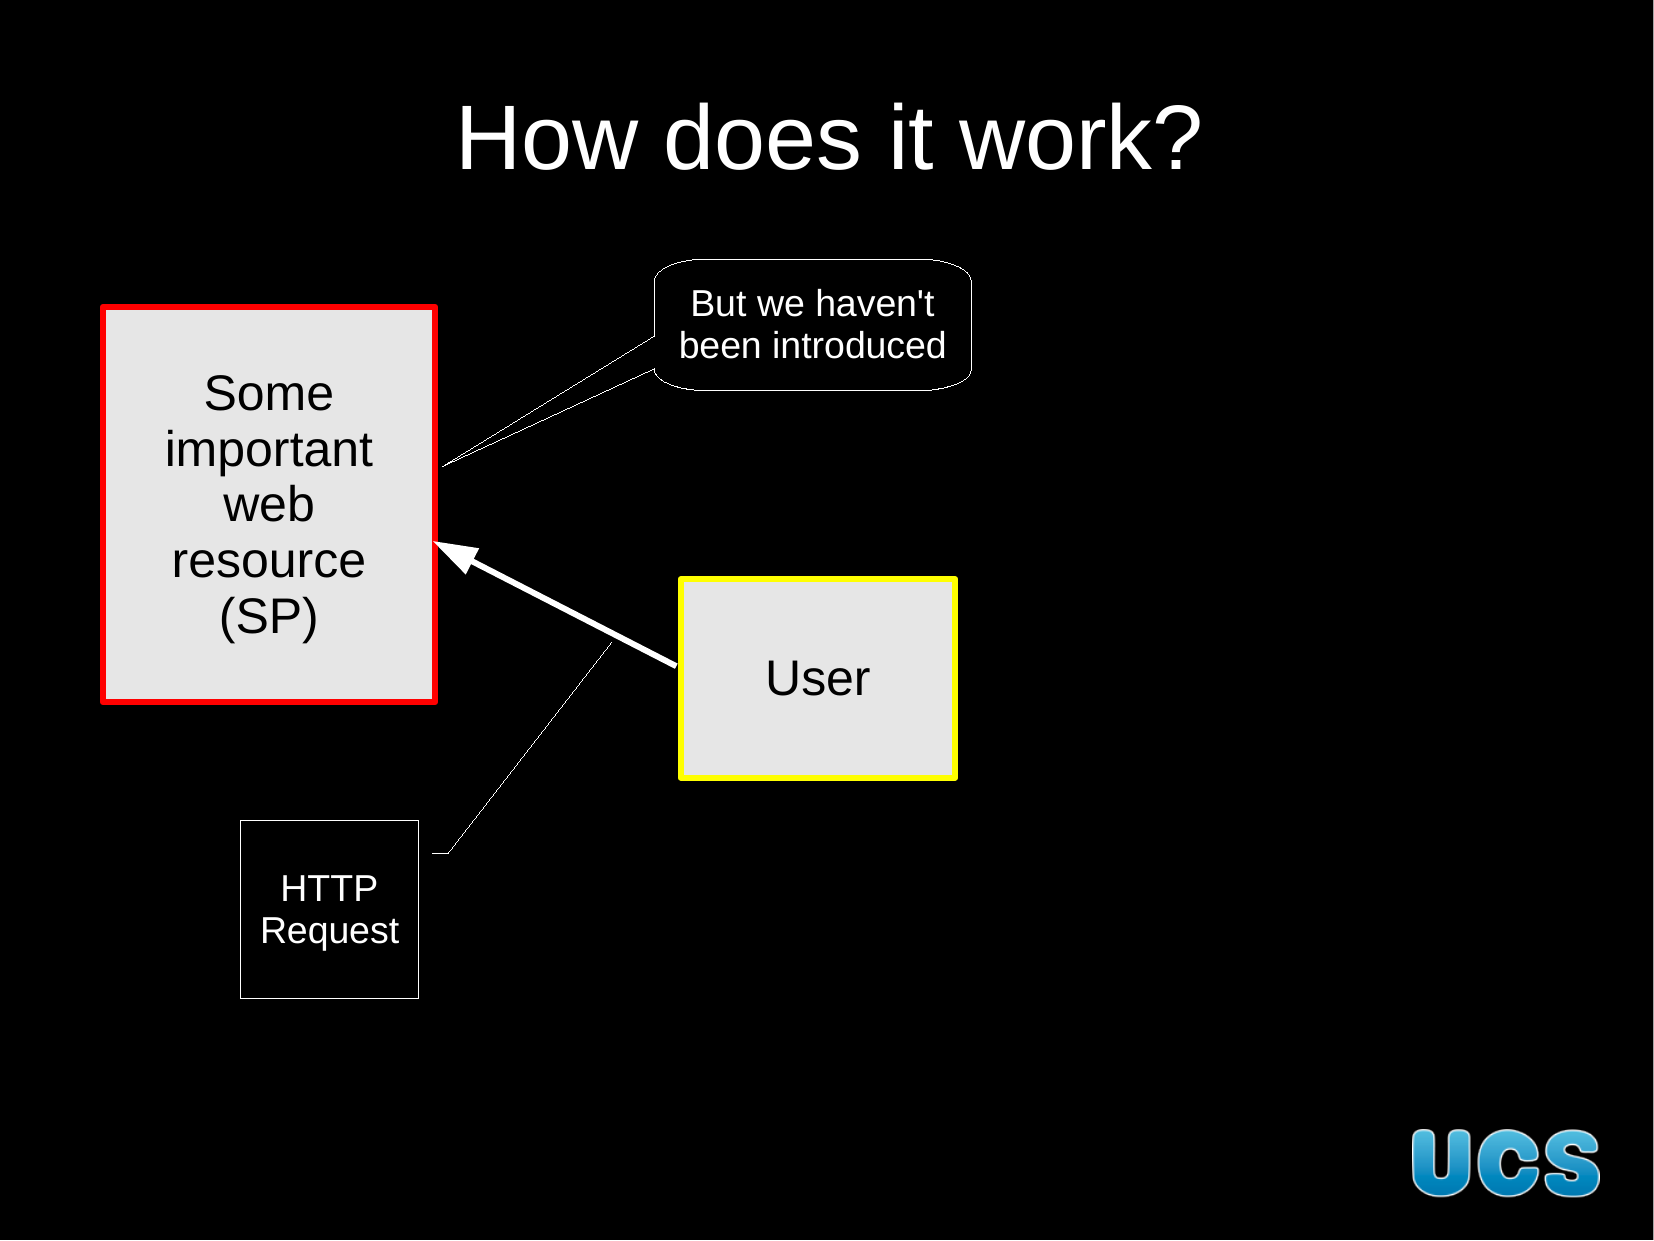

# How does it work?
But we haven't been introduced
Some
important
web
resource
(SP)
User
HTTP Request